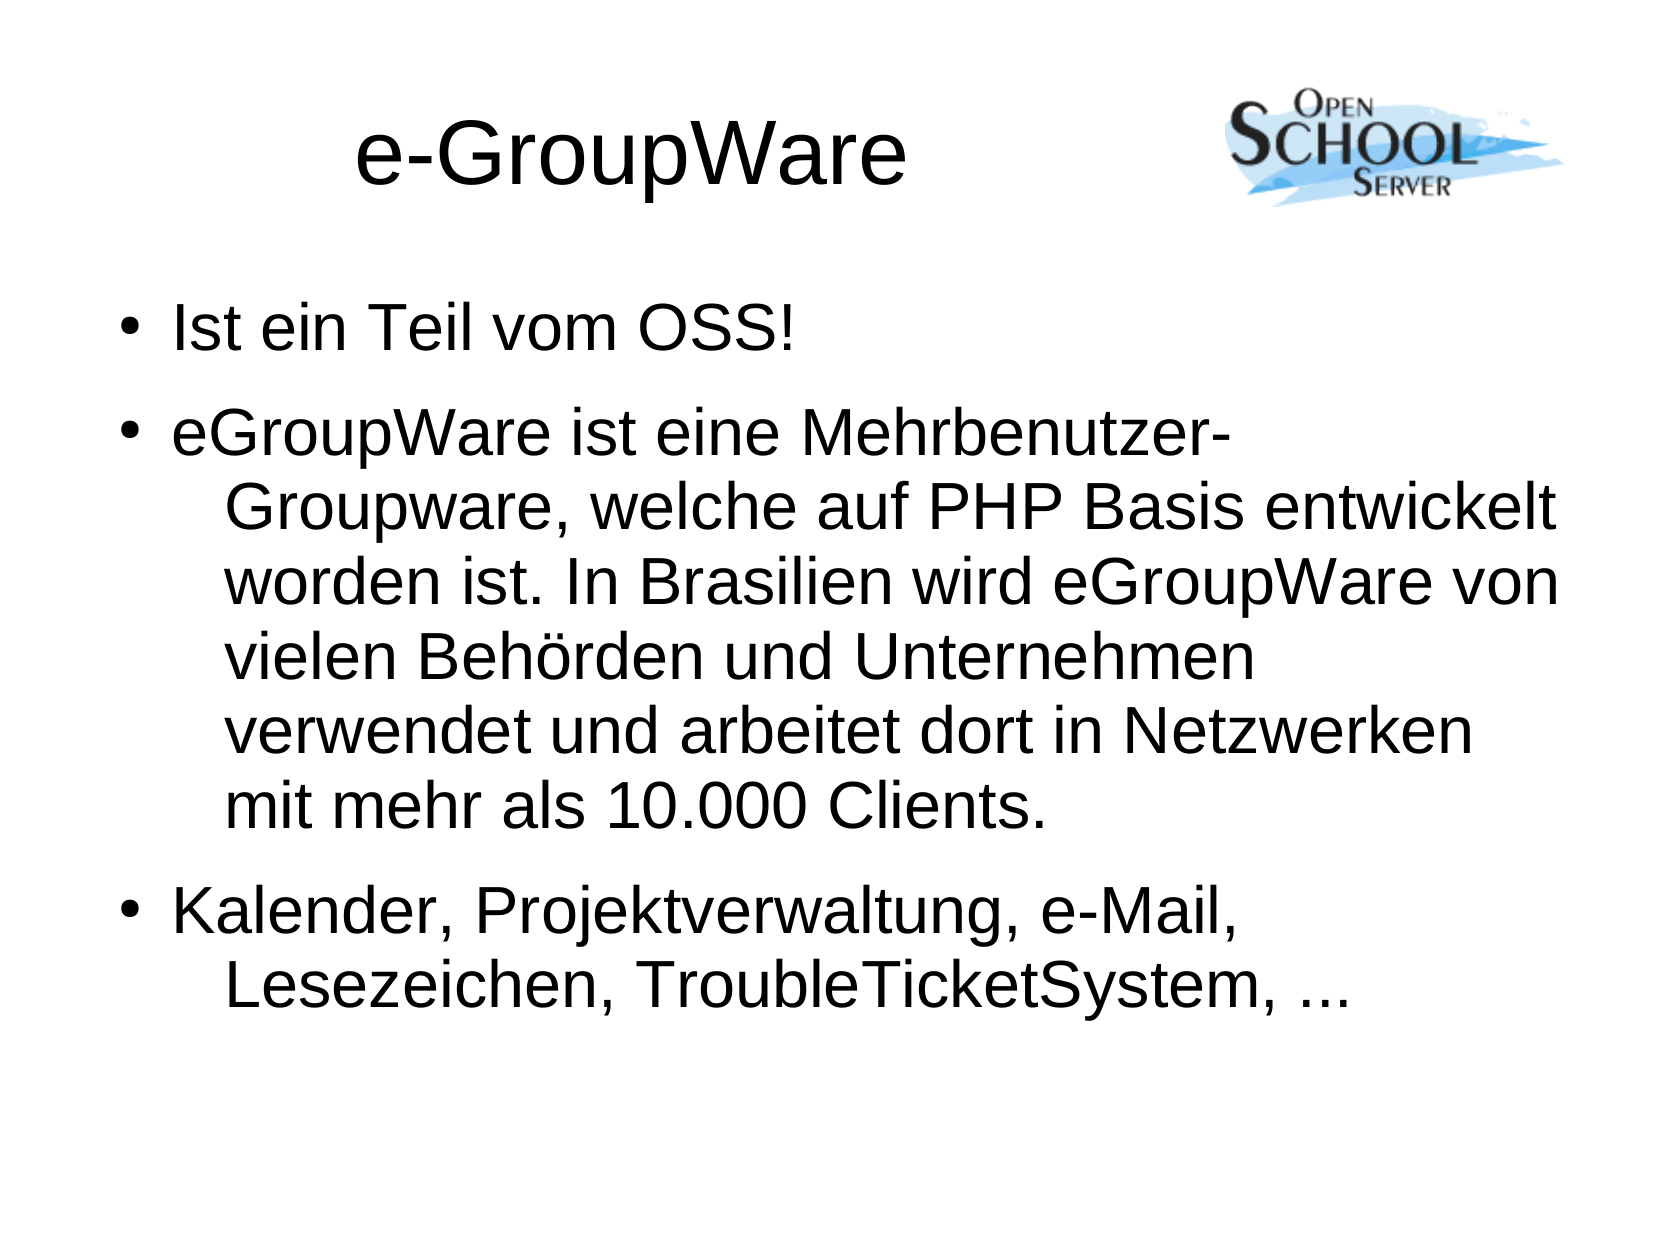

# e-GroupWare
Ist ein Teil vom OSS!
eGroupWare ist eine Mehrbenutzer-Groupware, welche auf PHP Basis entwickelt worden ist. In Brasilien wird eGroupWare von vielen Behörden und Unternehmen verwendet und arbeitet dort in Netzwerken mit mehr als 10.000 Clients.
Kalender, Projektverwaltung, e-Mail, Lesezeichen, TroubleTicketSystem, ...